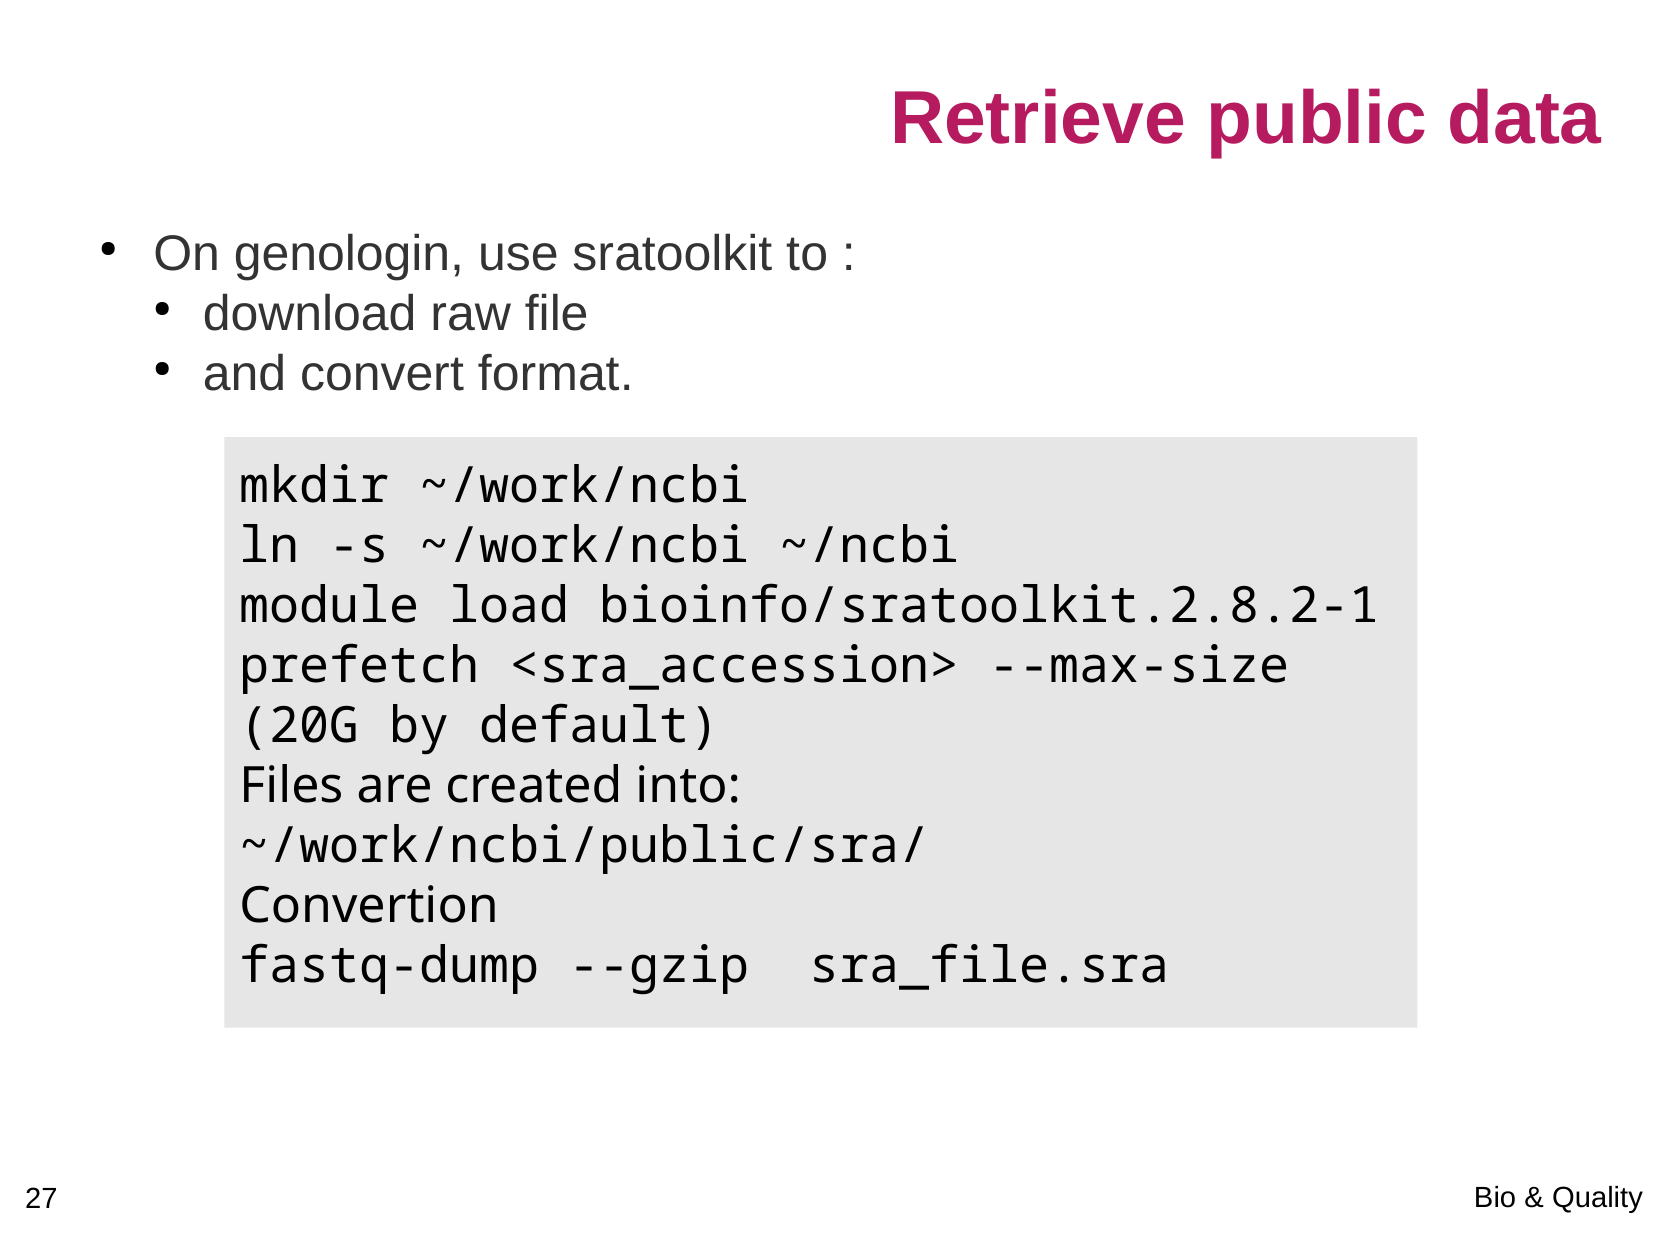

Retrieve public data
On genologin, use sratoolkit to :
 download raw file
 and convert format.
mkdir ~/work/ncbi
ln -s ~/work/ncbi ~/ncbi
module load bioinfo/sratoolkit.2.8.2-1
prefetch <sra_accession> --max-size
(20G by default)
Files are created into: ~/work/ncbi/public/sra/
Convertion
fastq-dump --gzip sra_file.sra